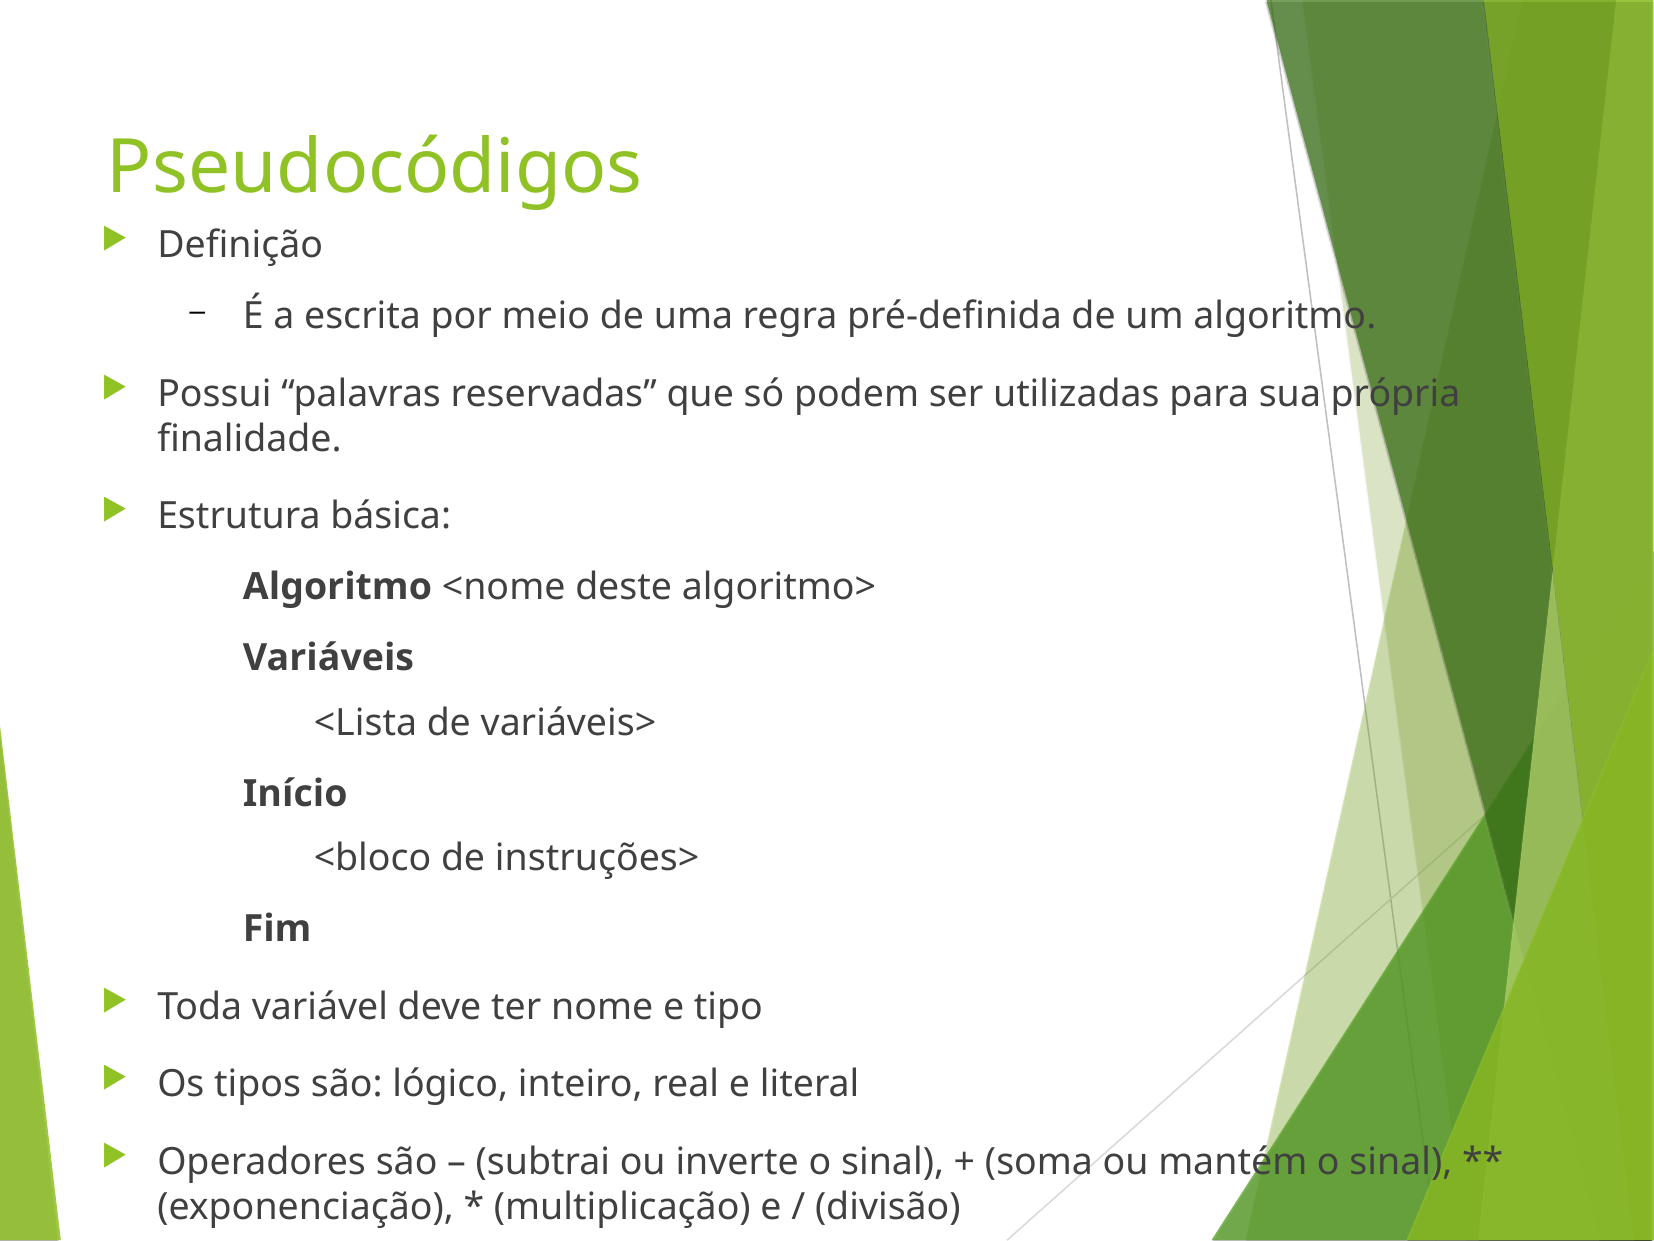

# Pseudocódigos
Definição
É a escrita por meio de uma regra pré-definida de um algoritmo.
Possui “palavras reservadas” que só podem ser utilizadas para sua própria finalidade.
Estrutura básica:
Algoritmo <nome deste algoritmo>
Variáveis
<Lista de variáveis>
Início
<bloco de instruções>
Fim
Toda variável deve ter nome e tipo
Os tipos são: lógico, inteiro, real e literal
Operadores são – (subtrai ou inverte o sinal), + (soma ou mantém o sinal), ** (exponenciação), * (multiplicação) e / (divisão)